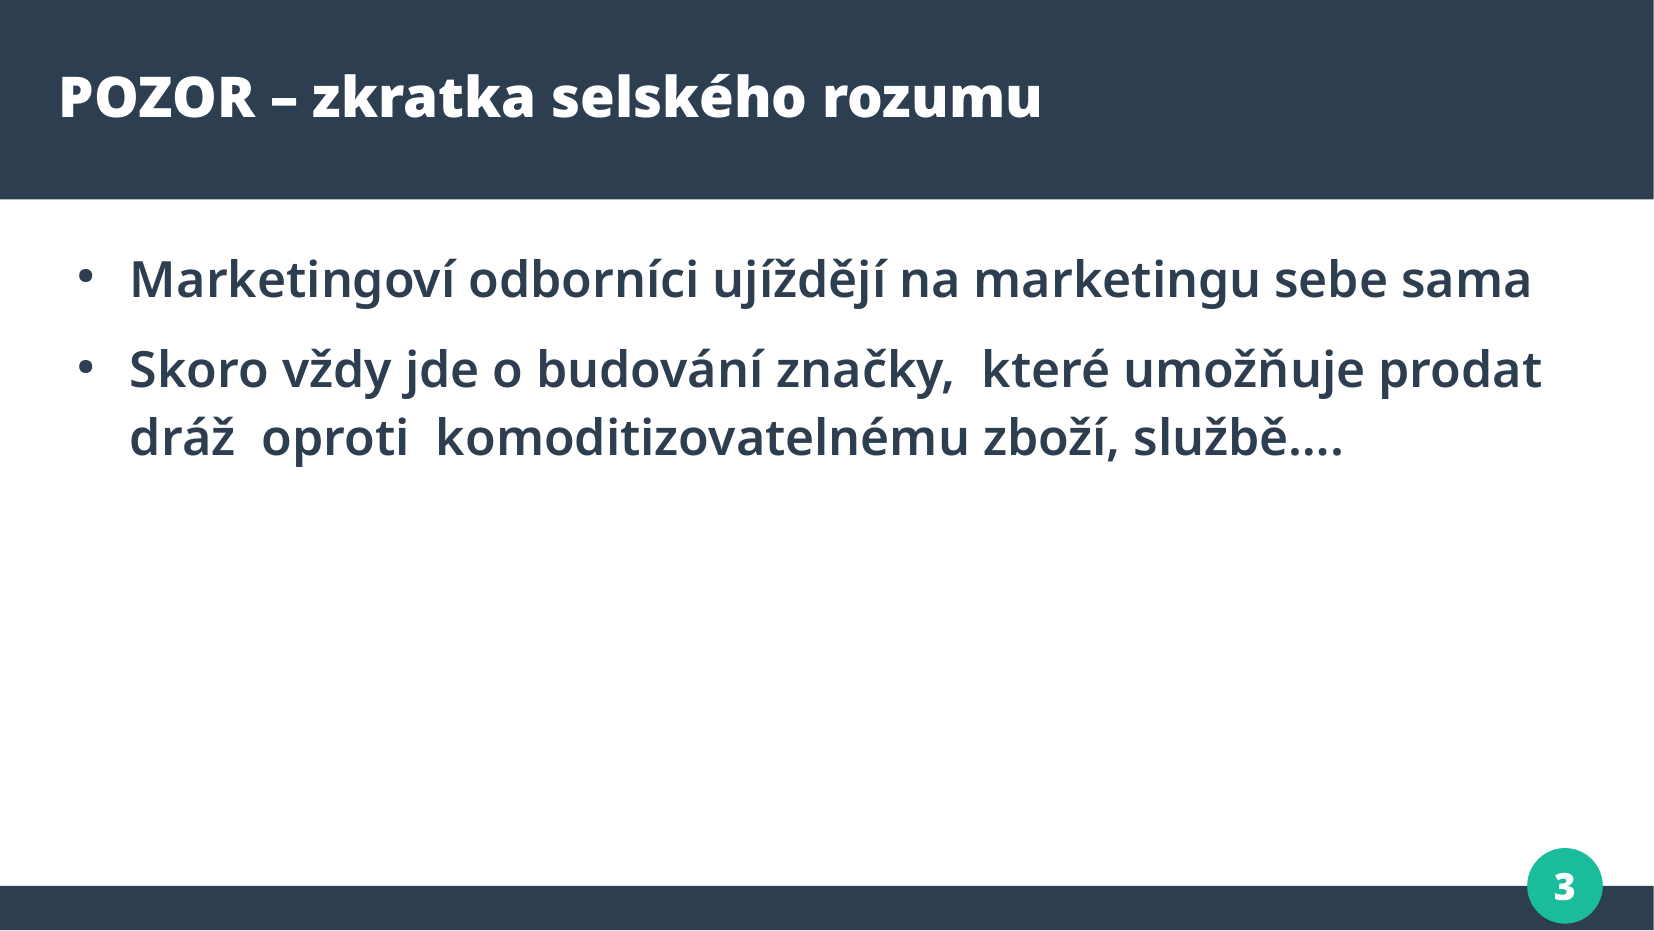

# POZOR – zkratka selského rozumu
Marketingoví odborníci ujíždějí na marketingu sebe sama
Skoro vždy jde o budování značky, které umožňuje prodat dráž oproti komoditizovatelnému zboží, službě….